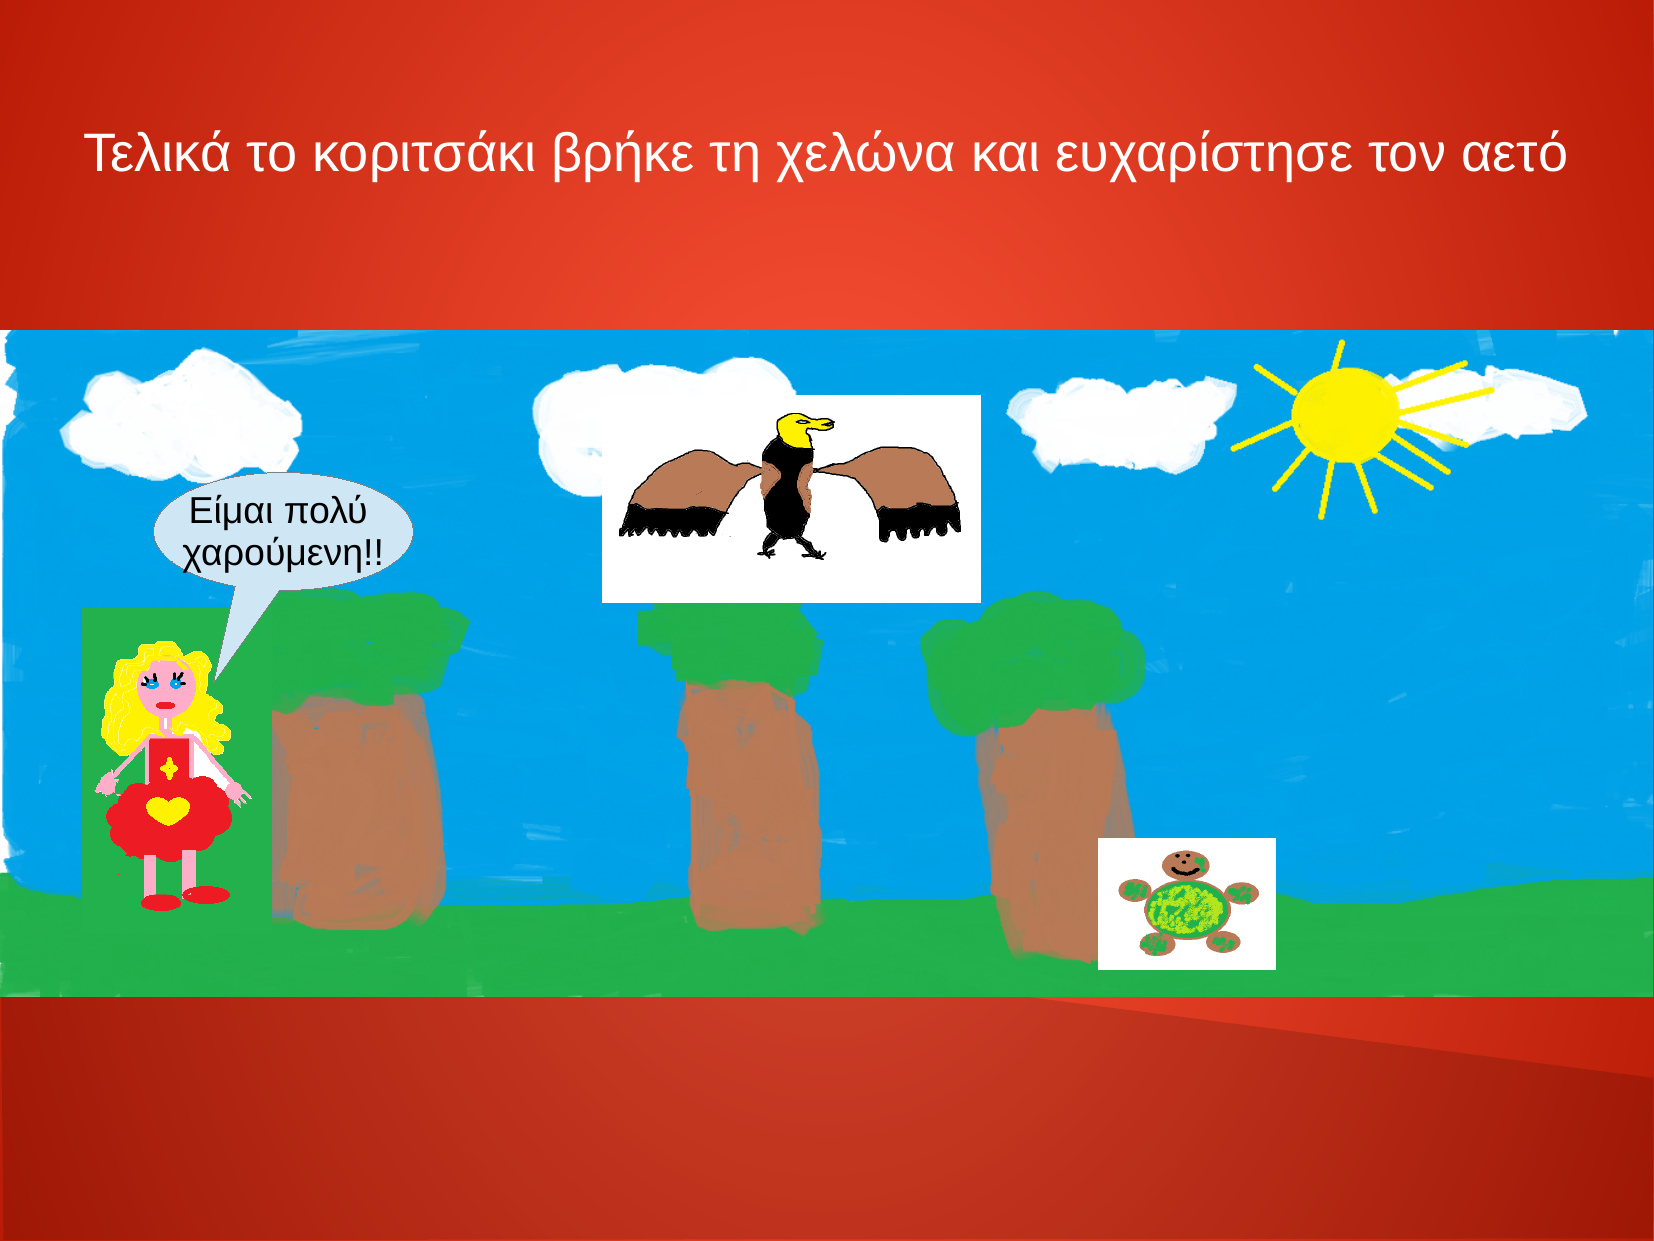

# Τελικά το κοριτσάκι βρήκε τη χελώνα και ευχαρίστησε τον αετό
Είμαι πολύ
χαρούμενη!!